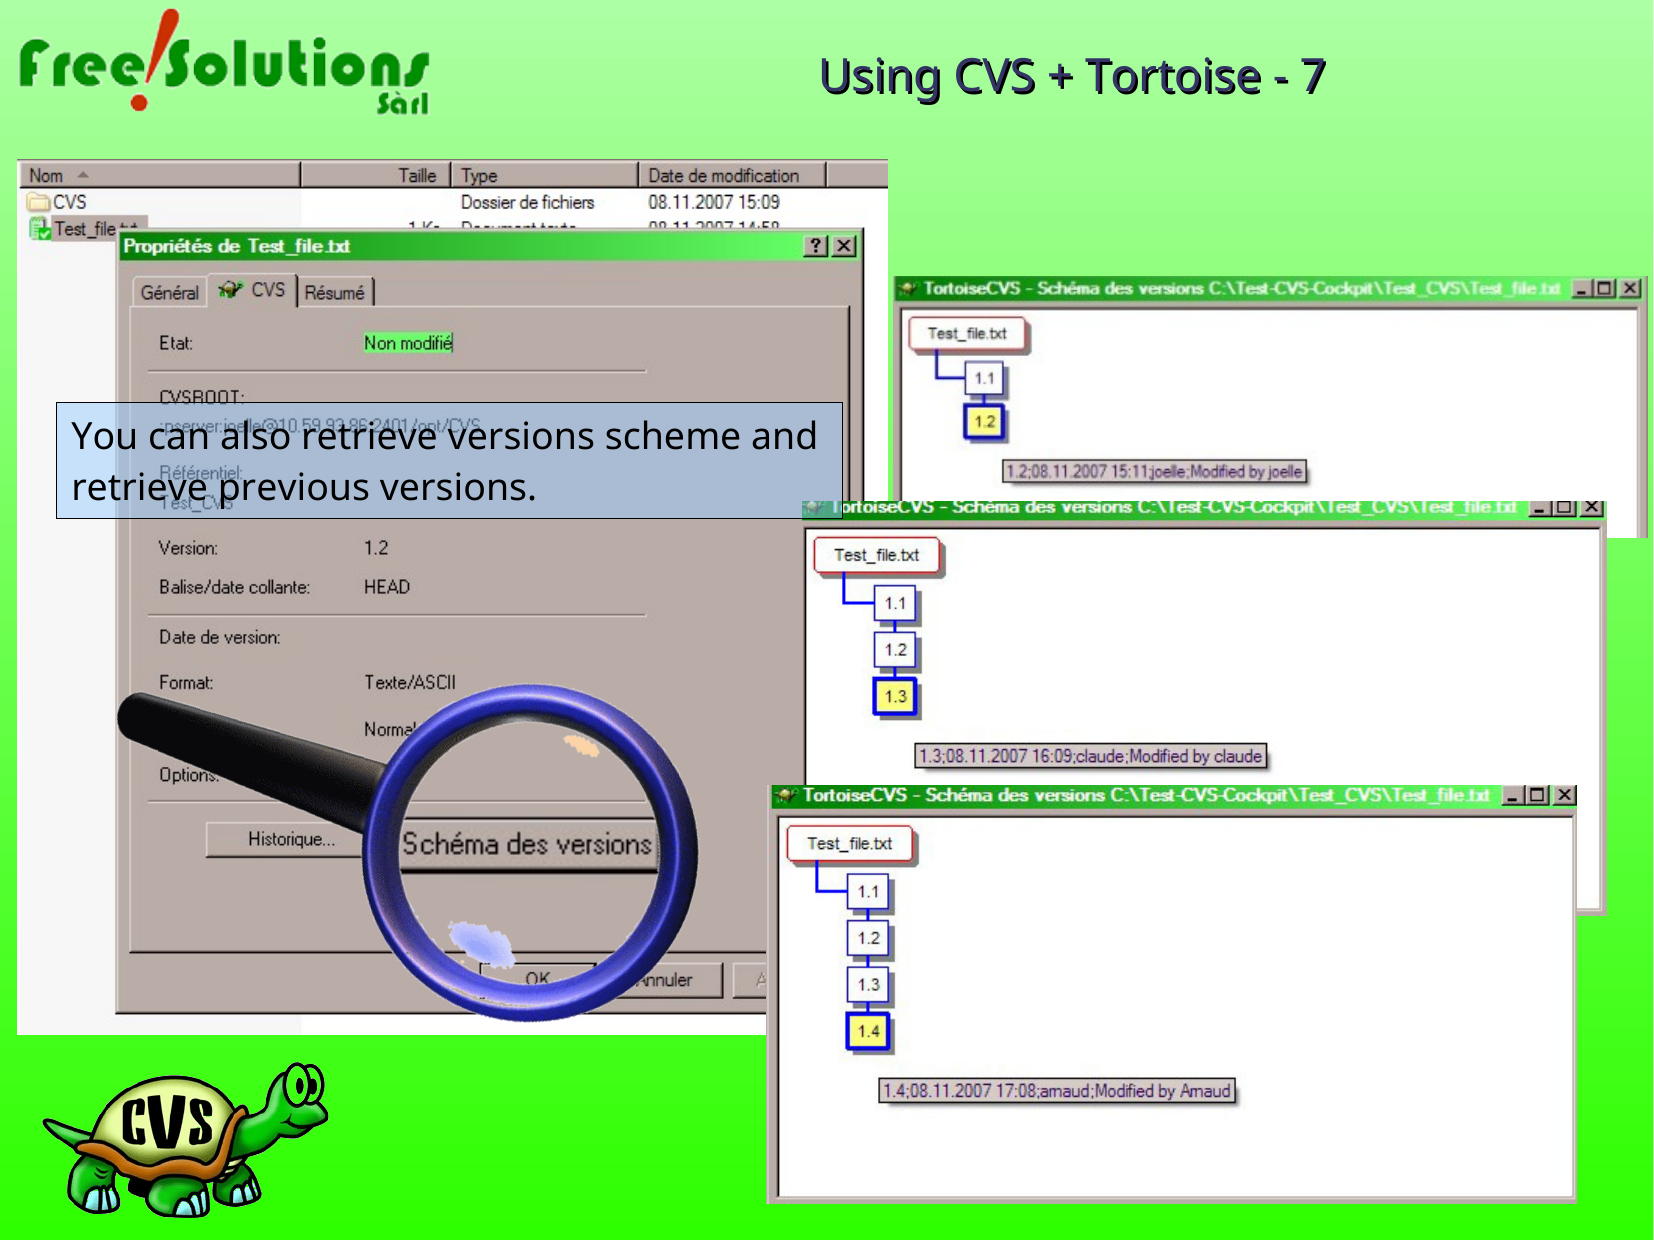

Using CVS + Tortoise - 7
You can also retrieve versions scheme and retrieve previous versions.